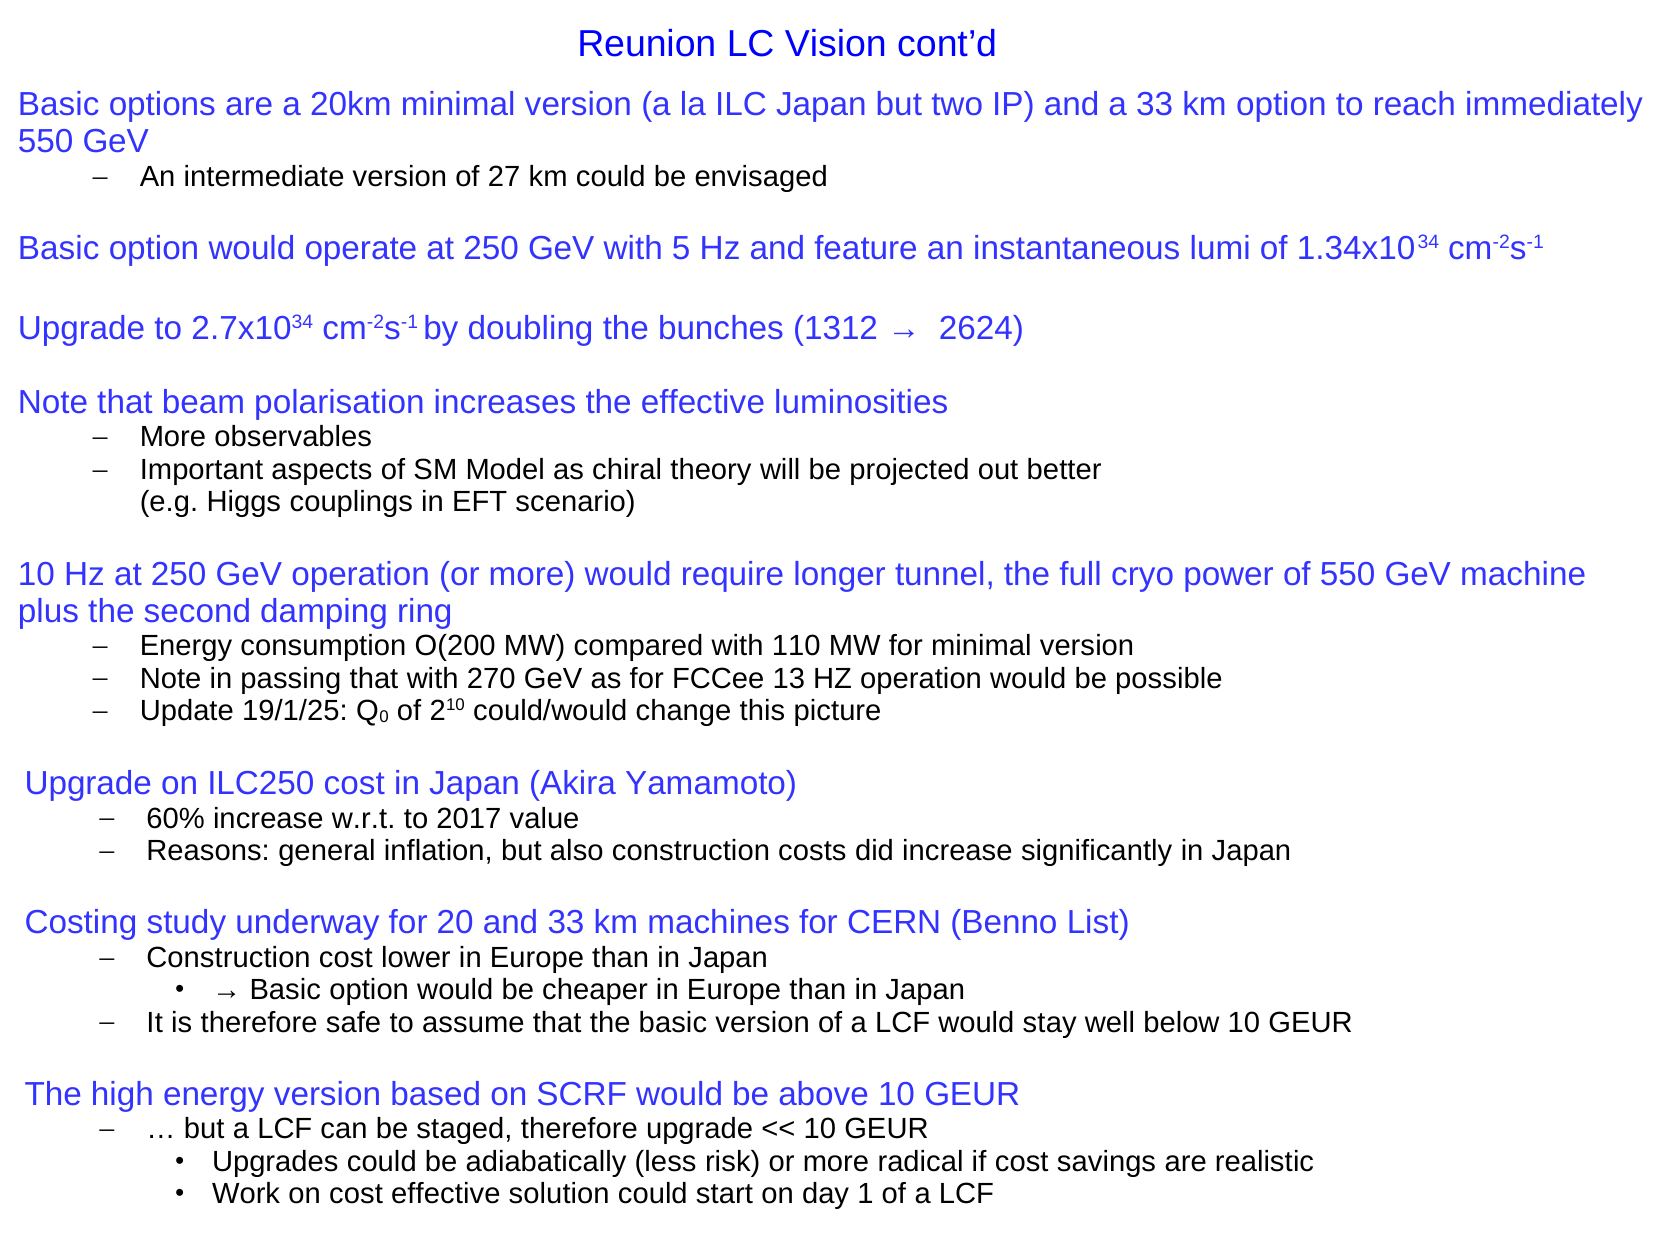

Reunion LC Vision cont’d
Basic options are a 20km minimal version (a la ILC Japan but two IP) and a 33 km option to reach immediately
550 GeV
An intermediate version of 27 km could be envisaged
Basic option would operate at 250 GeV with 5 Hz and feature an instantaneous lumi of 1.34x1034 cm-2s-1
Upgrade to 2.7x1034 cm-2s-1 by doubling the bunches (1312 → 2624)
Note that beam polarisation increases the effective luminosities
More observables
Important aspects of SM Model as chiral theory will be projected out better
(e.g. Higgs couplings in EFT scenario)
10 Hz at 250 GeV operation (or more) would require longer tunnel, the full cryo power of 550 GeV machine
plus the second damping ring
Energy consumption O(200 MW) compared with 110 MW for minimal version
Note in passing that with 270 GeV as for FCCee 13 HZ operation would be possible
Update 19/1/25: Q0 of 210 could/would change this picture
Upgrade on ILC250 cost in Japan (Akira Yamamoto)
60% increase w.r.t. to 2017 value
Reasons: general inflation, but also construction costs did increase significantly in Japan
Costing study underway for 20 and 33 km machines for CERN (Benno List)
Construction cost lower in Europe than in Japan
→ Basic option would be cheaper in Europe than in Japan
It is therefore safe to assume that the basic version of a LCF would stay well below 10 GEUR
The high energy version based on SCRF would be above 10 GEUR
… but a LCF can be staged, therefore upgrade << 10 GEUR
Upgrades could be adiabatically (less risk) or more radical if cost savings are realistic
Work on cost effective solution could start on day 1 of a LCF